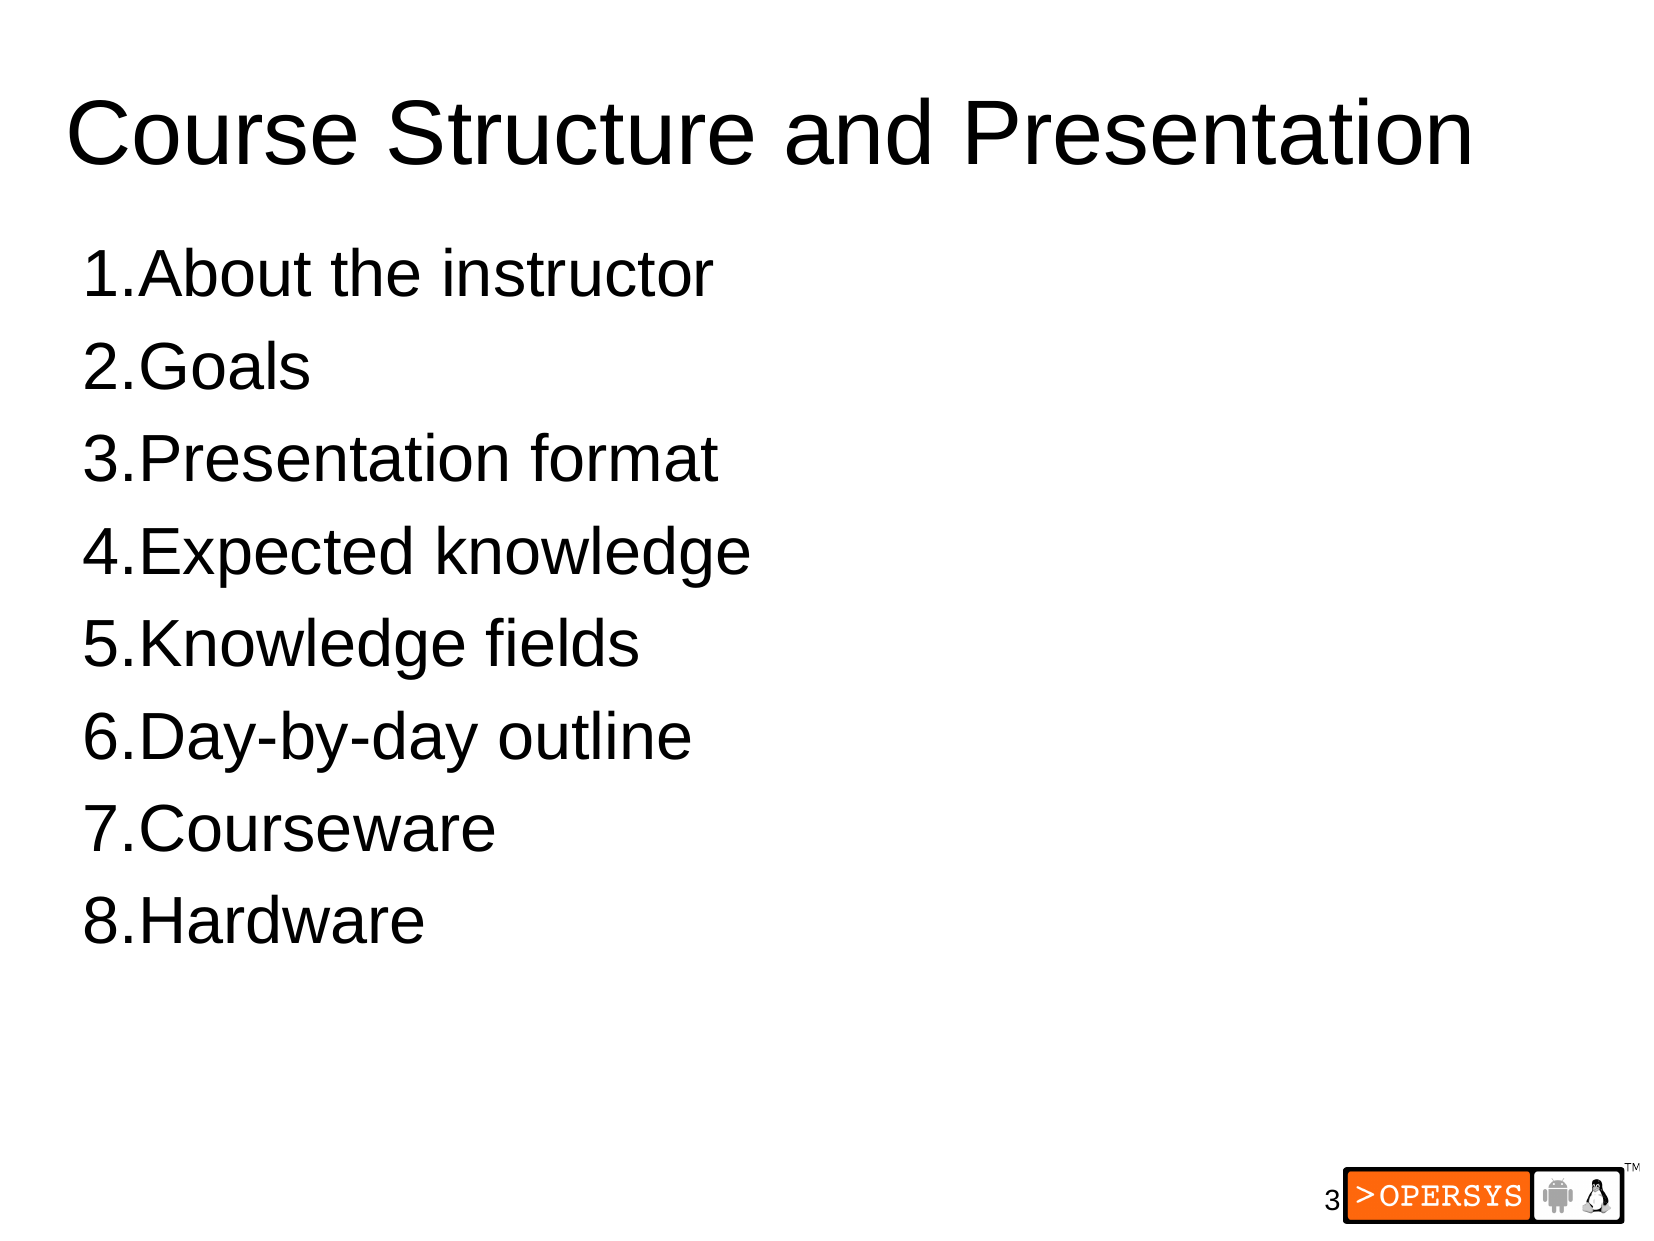

# Course Structure and Presentation
About the instructor
Goals
Presentation format
Expected knowledge
Knowledge fields
Day-by-day outline
Courseware
Hardware